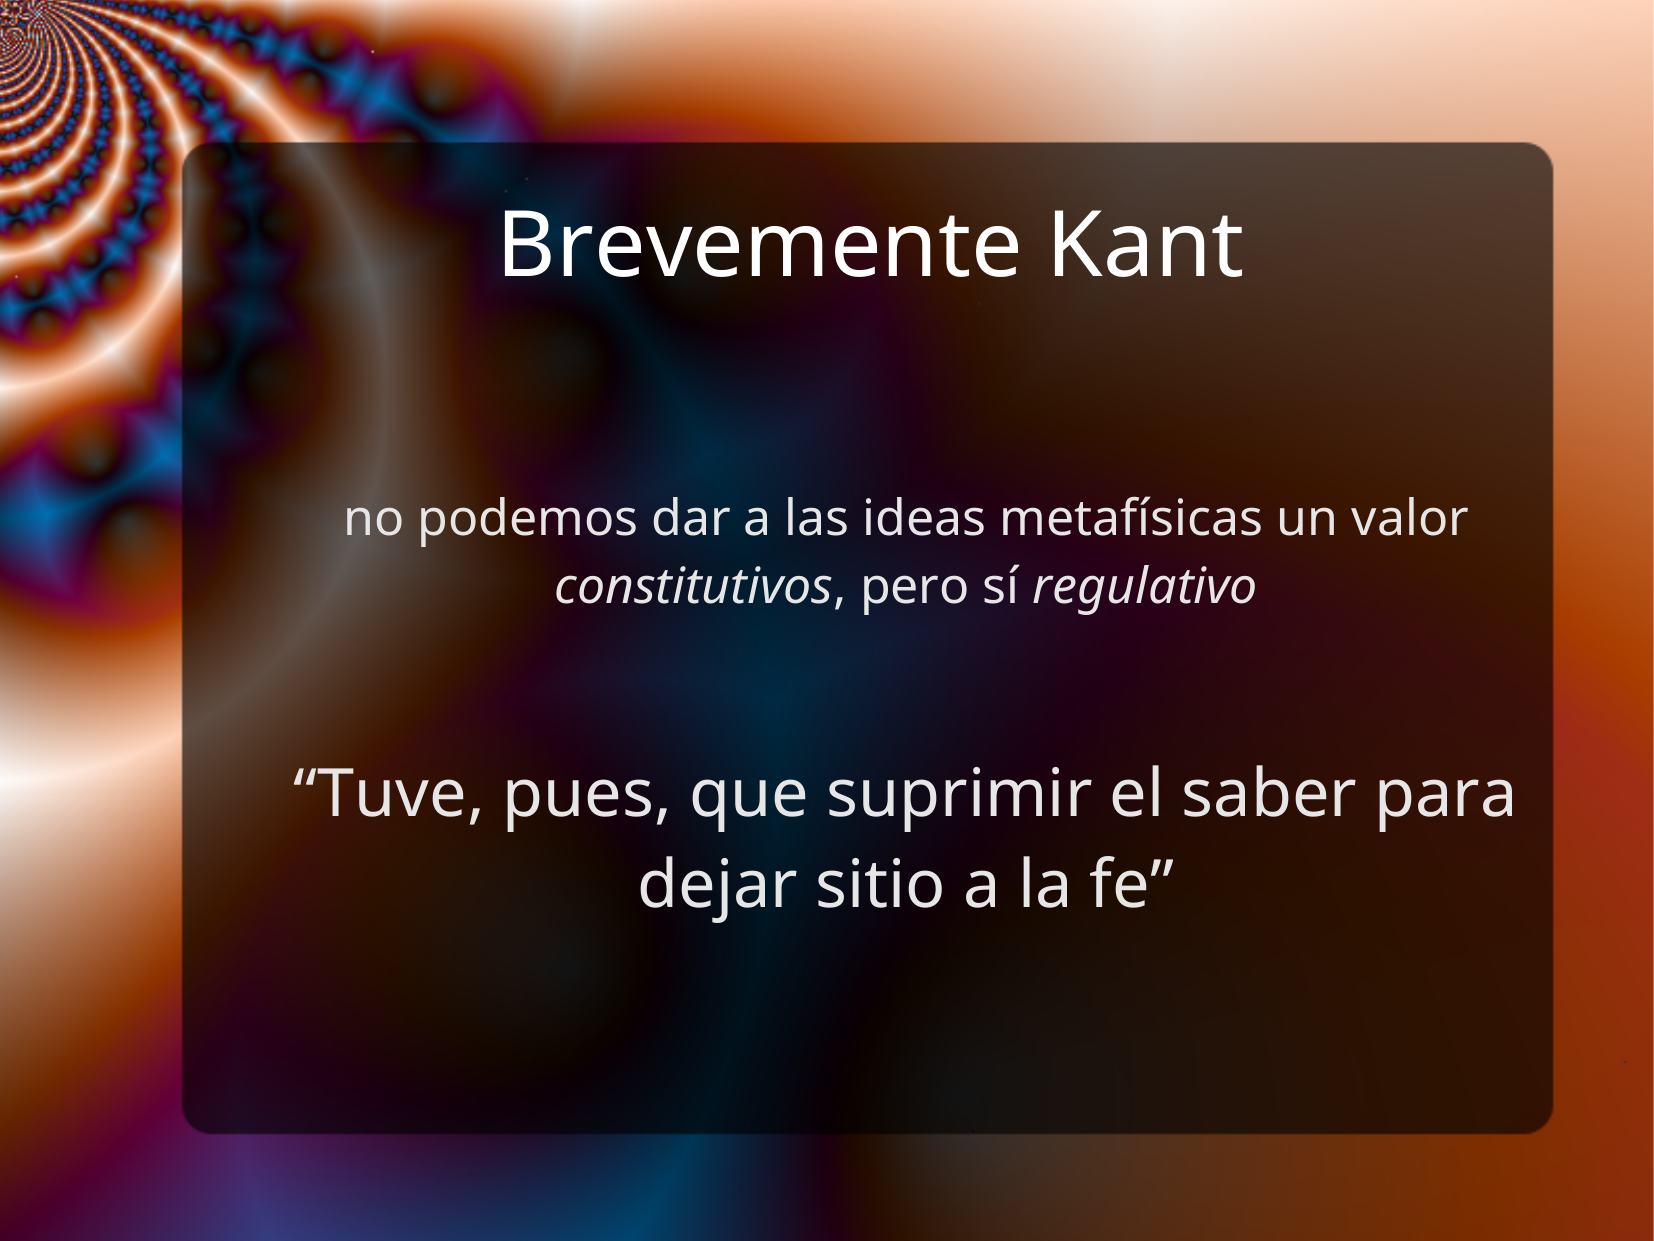

# Brevemente Kant
no podemos dar a las ideas metafísicas un valor constitutivos, pero sí regulativo
“Tuve, pues, que suprimir el saber para dejar sitio a la fe”